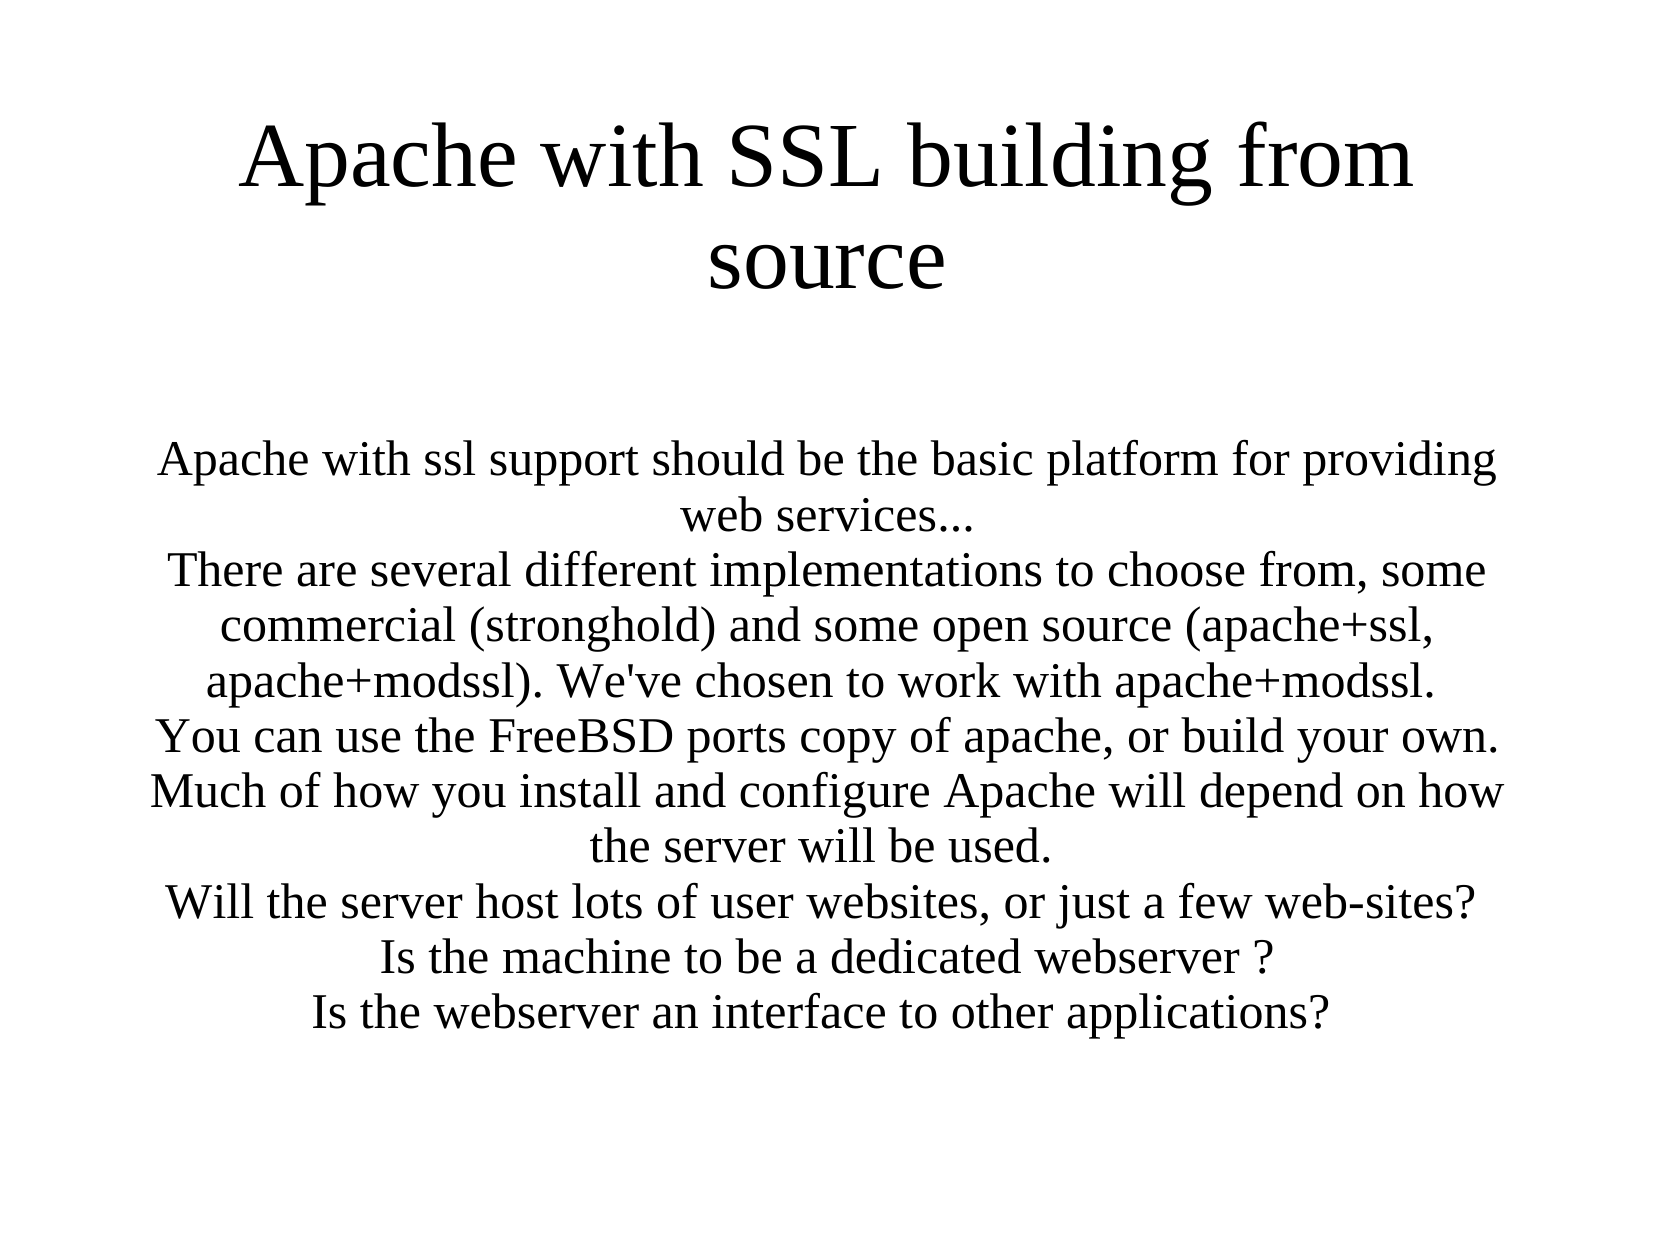

# Apache with SSL building from source
Apache with ssl support should be the basic platform for providing web services...
There are several different implementations to choose from, some commercial (stronghold) and some open source (apache+ssl, apache+modssl). We've chosen to work with apache+modssl.
You can use the FreeBSD ports copy of apache, or build your own. Much of how you install and configure Apache will depend on how the server will be used.
Will the server host lots of user websites, or just a few web-sites?
Is the machine to be a dedicated webserver ?
Is the webserver an interface to other applications?